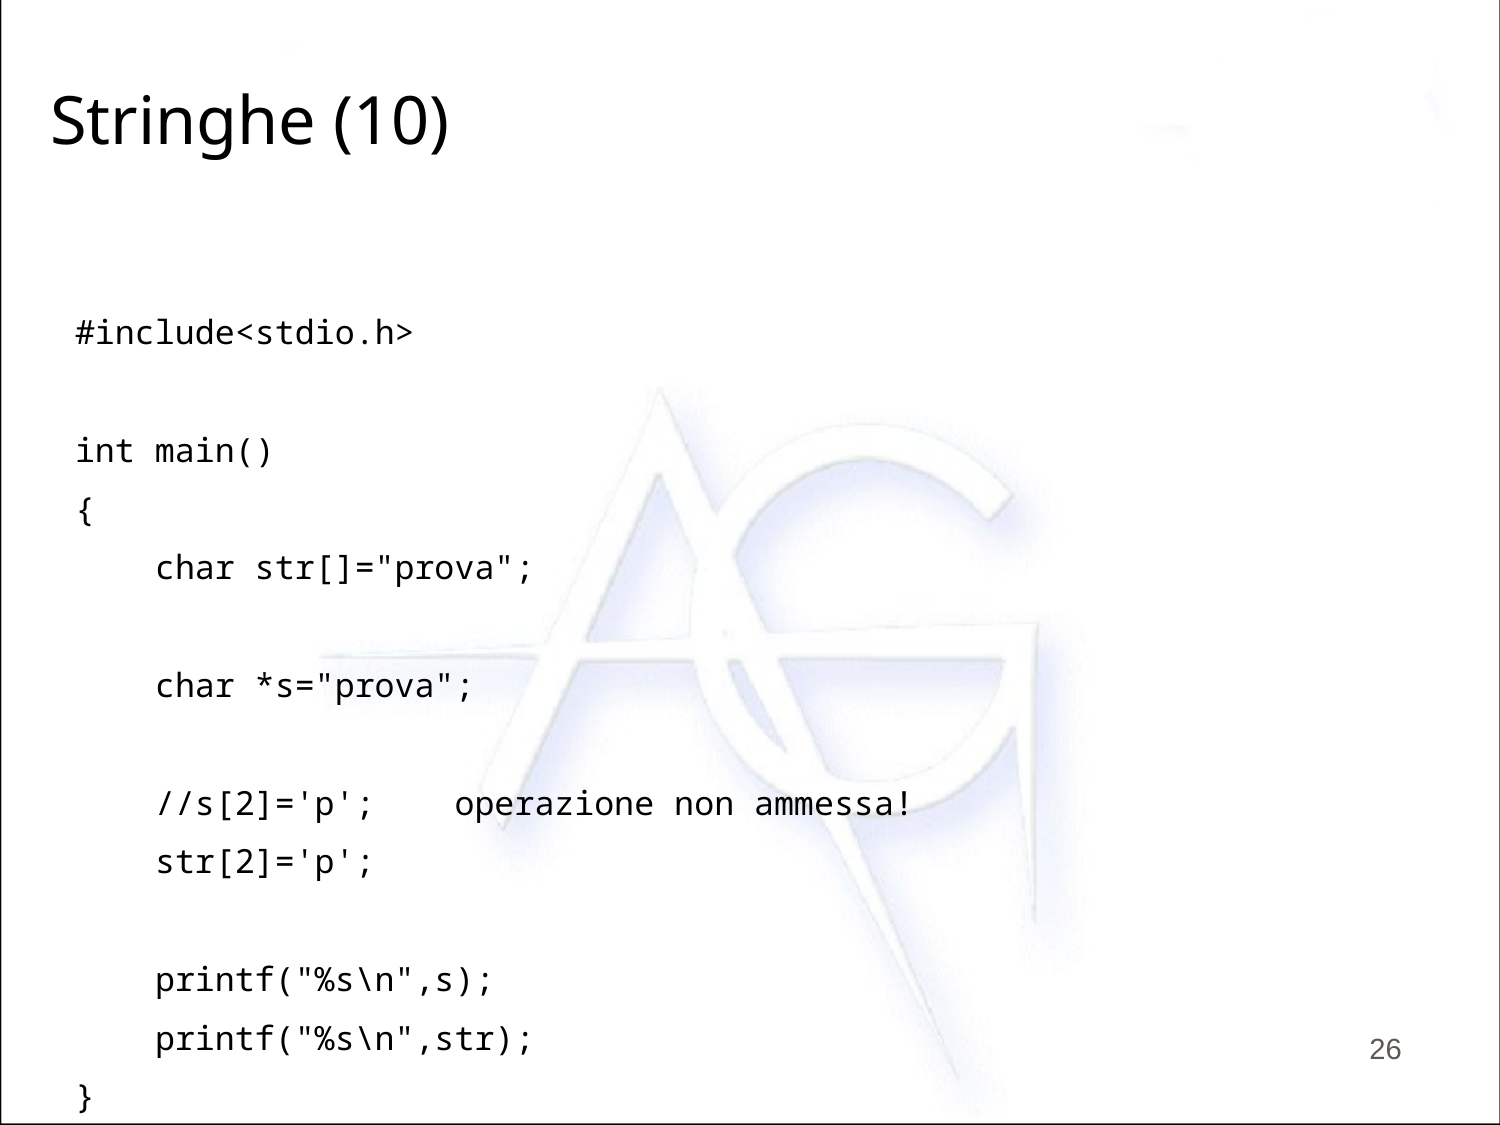

# Stringhe (10)
#include<stdio.h>
int main()
{
 char str[]="prova";
 char *s="prova";
 //s[2]='p'; operazione non ammessa!
 str[2]='p';
 printf("%s\n",s);
 printf("%s\n",str);
}
26